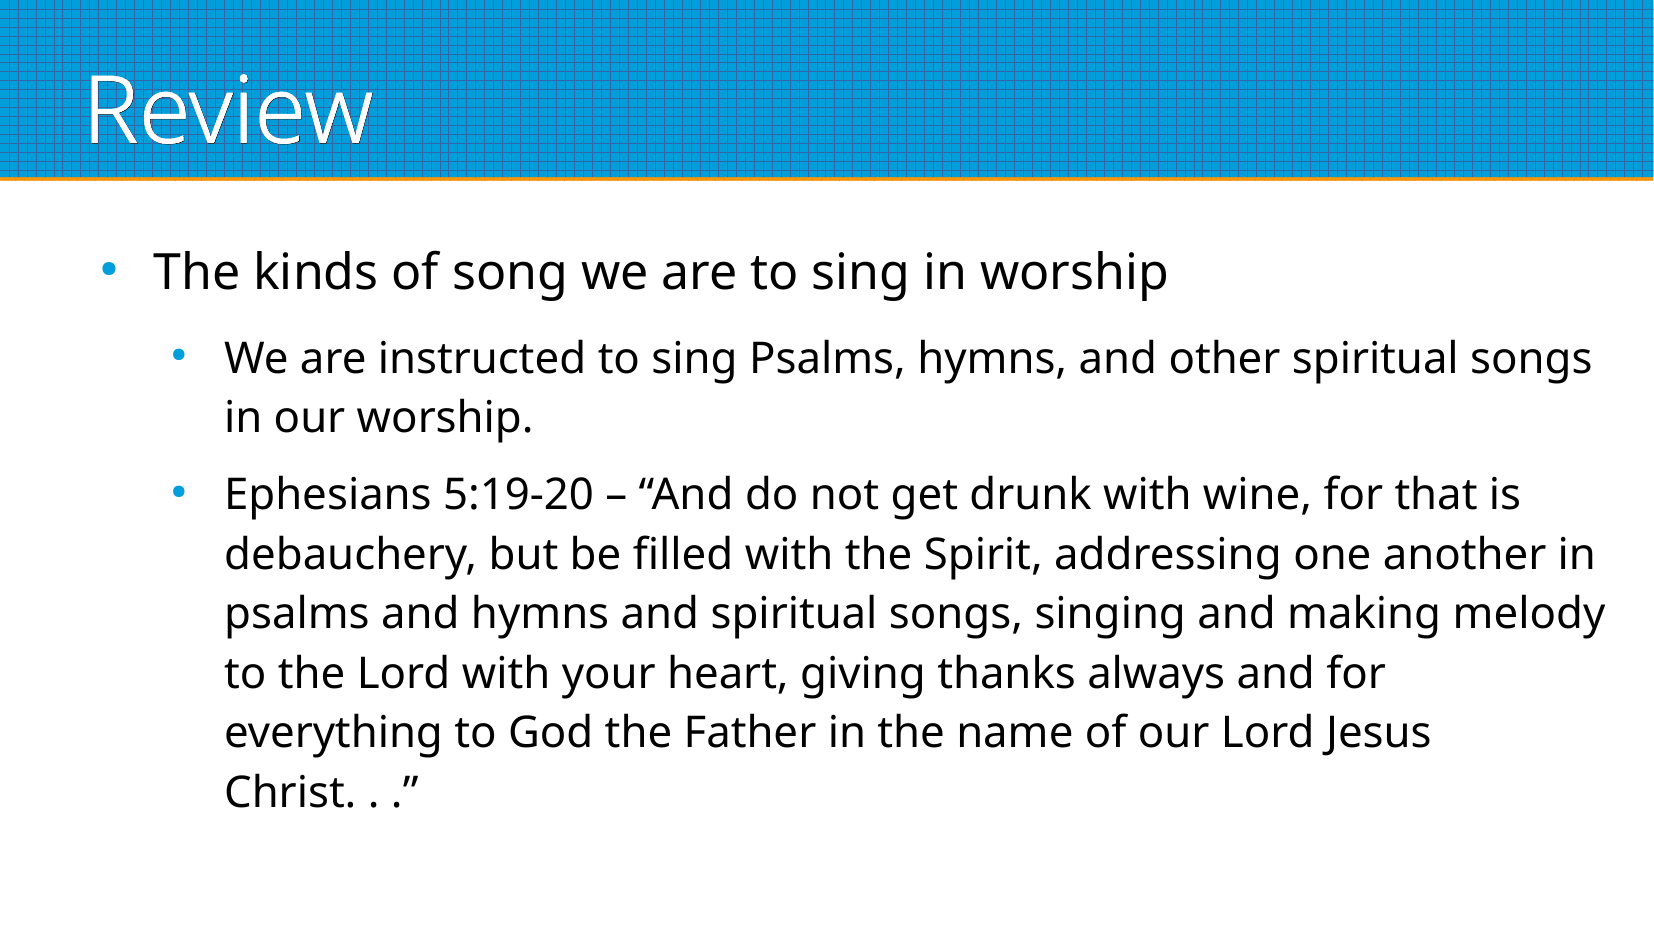

# Review
The kinds of song we are to sing in worship
We are instructed to sing Psalms, hymns, and other spiritual songs in our worship.
Ephesians 5:19-20 – “And do not get drunk with wine, for that is debauchery, but be filled with the Spirit, addressing one another in psalms and hymns and spiritual songs, singing and making melody to the Lord with your heart, giving thanks always and for everything to God the Father in the name of our Lord Jesus Christ. . .”